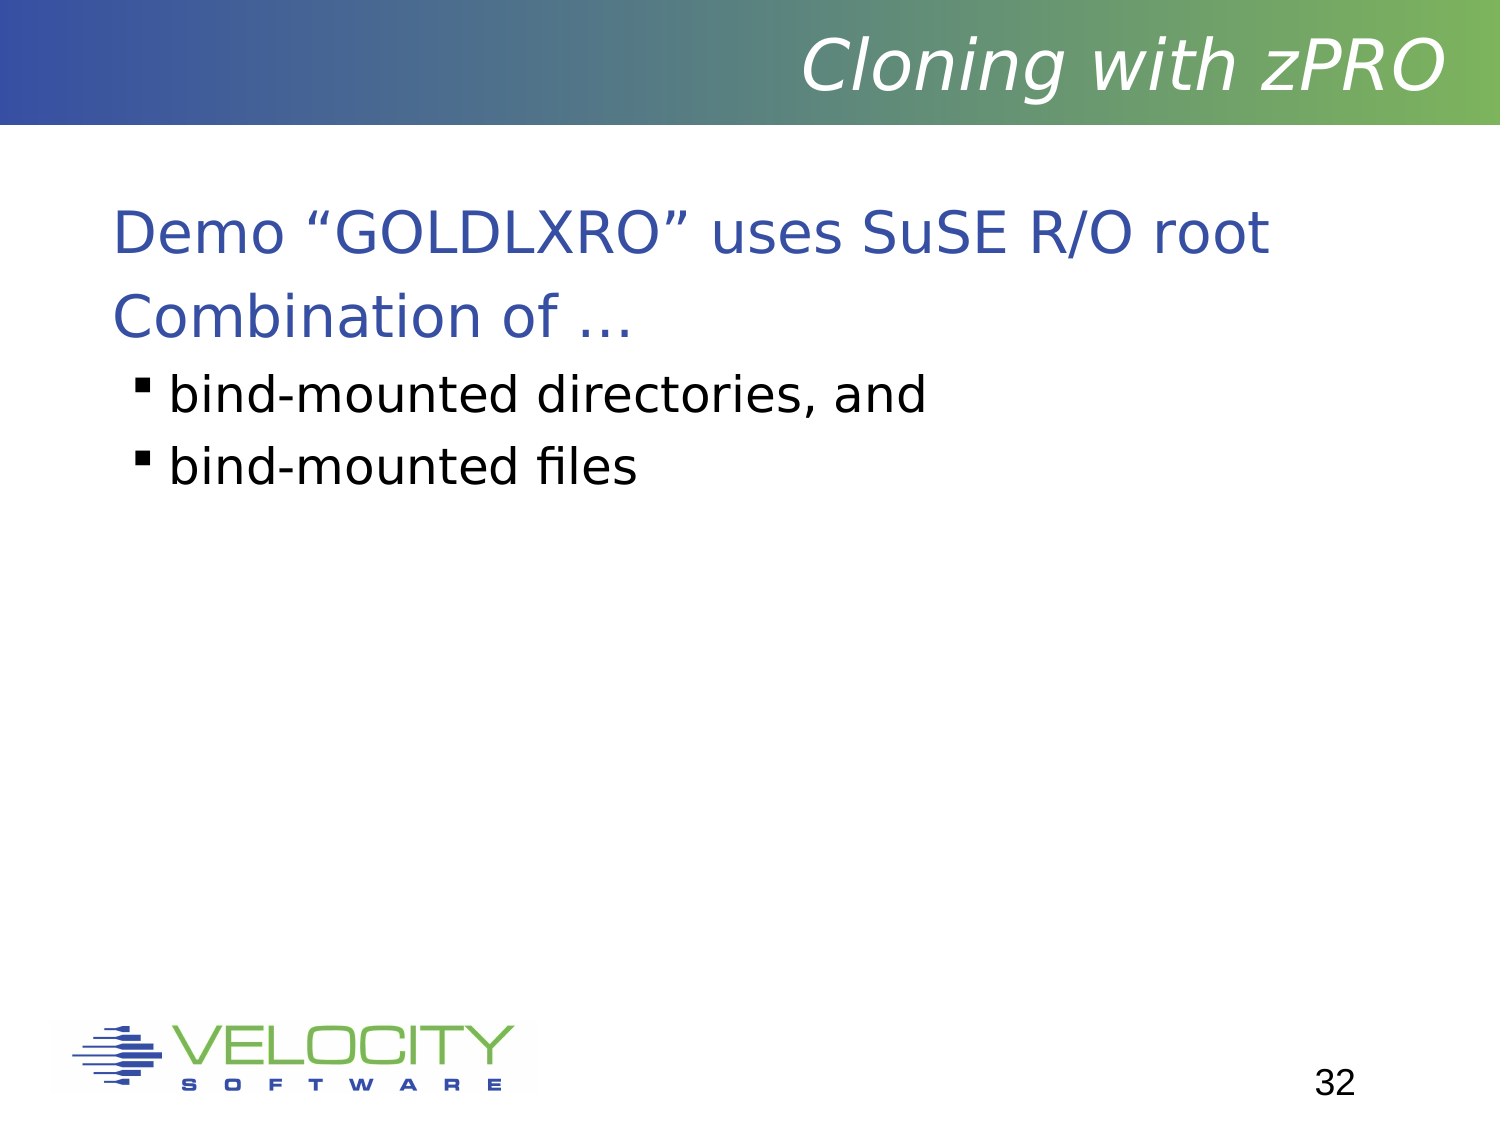

# Cloning with zPRO
Demo “GOLDLXRO” uses SuSE R/O root
Combination of …
bind-mounted directories, and
bind-mounted files
32